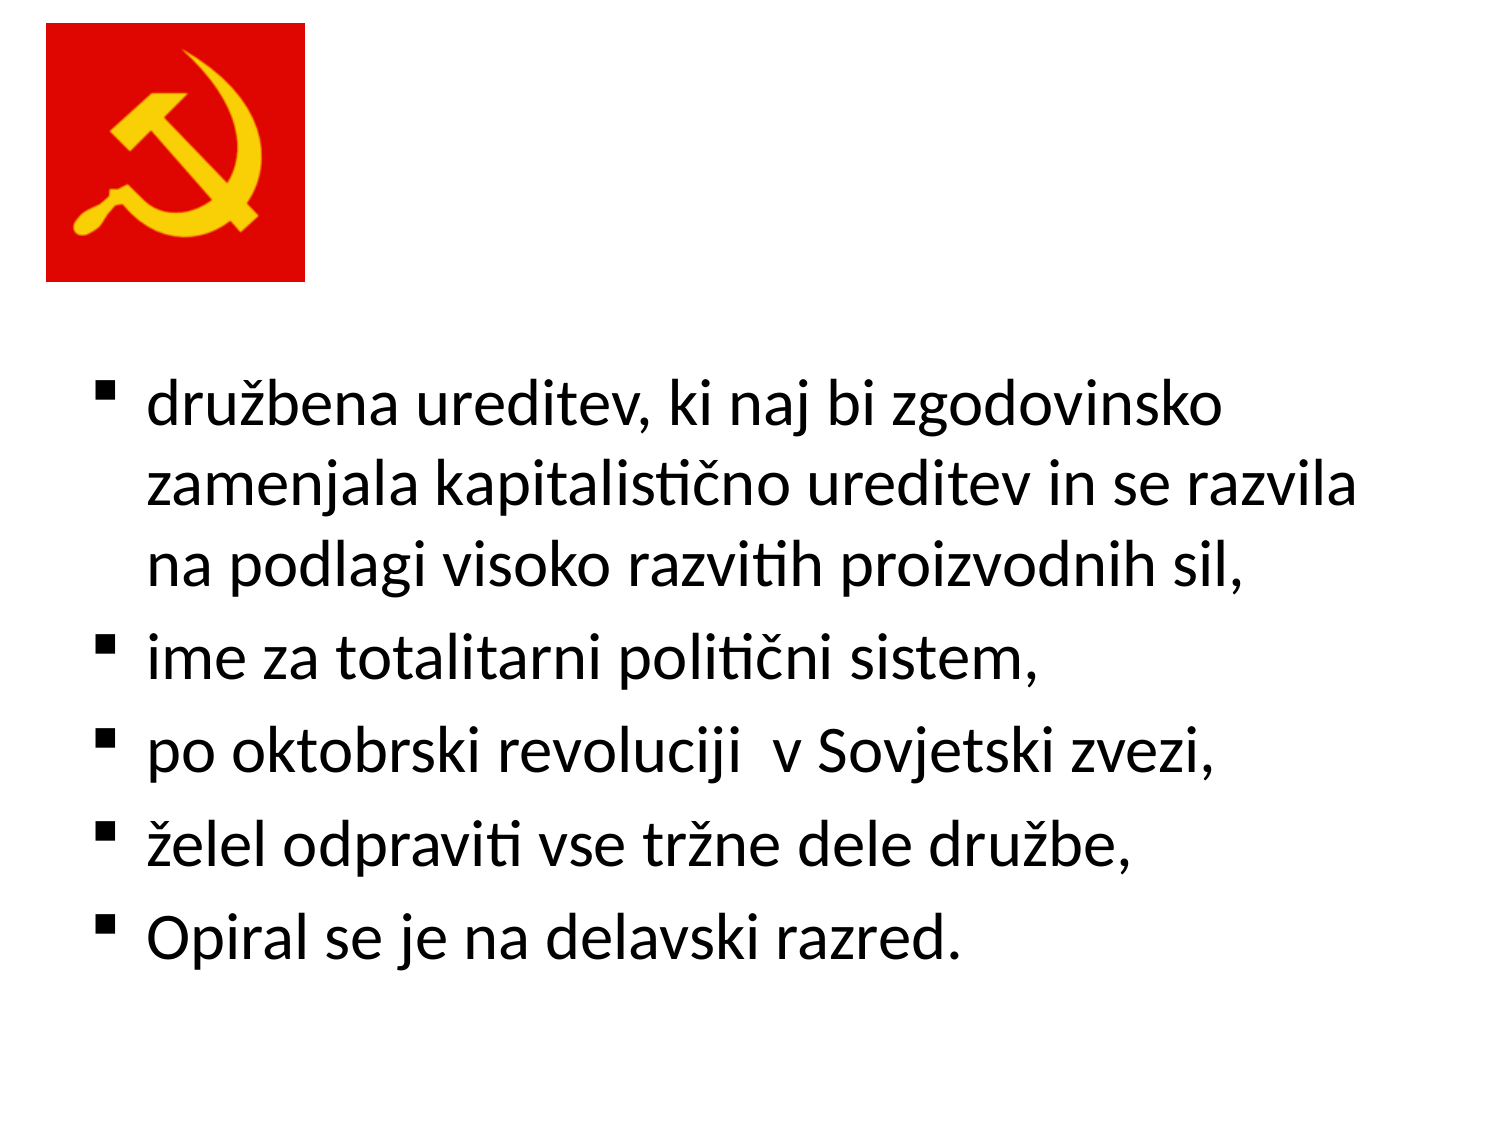

# Komunizem in komunistični manifest
družbena ureditev, ki naj bi zgodovinsko zamenjala kapitalistično ureditev in se razvila na podlagi visoko razvitih proizvodnih sil,
ime za totalitarni politični sistem,
po oktobrski revoluciji v Sovjetski zvezi,
želel odpraviti vse tržne dele družbe,
Opiral se je na delavski razred.